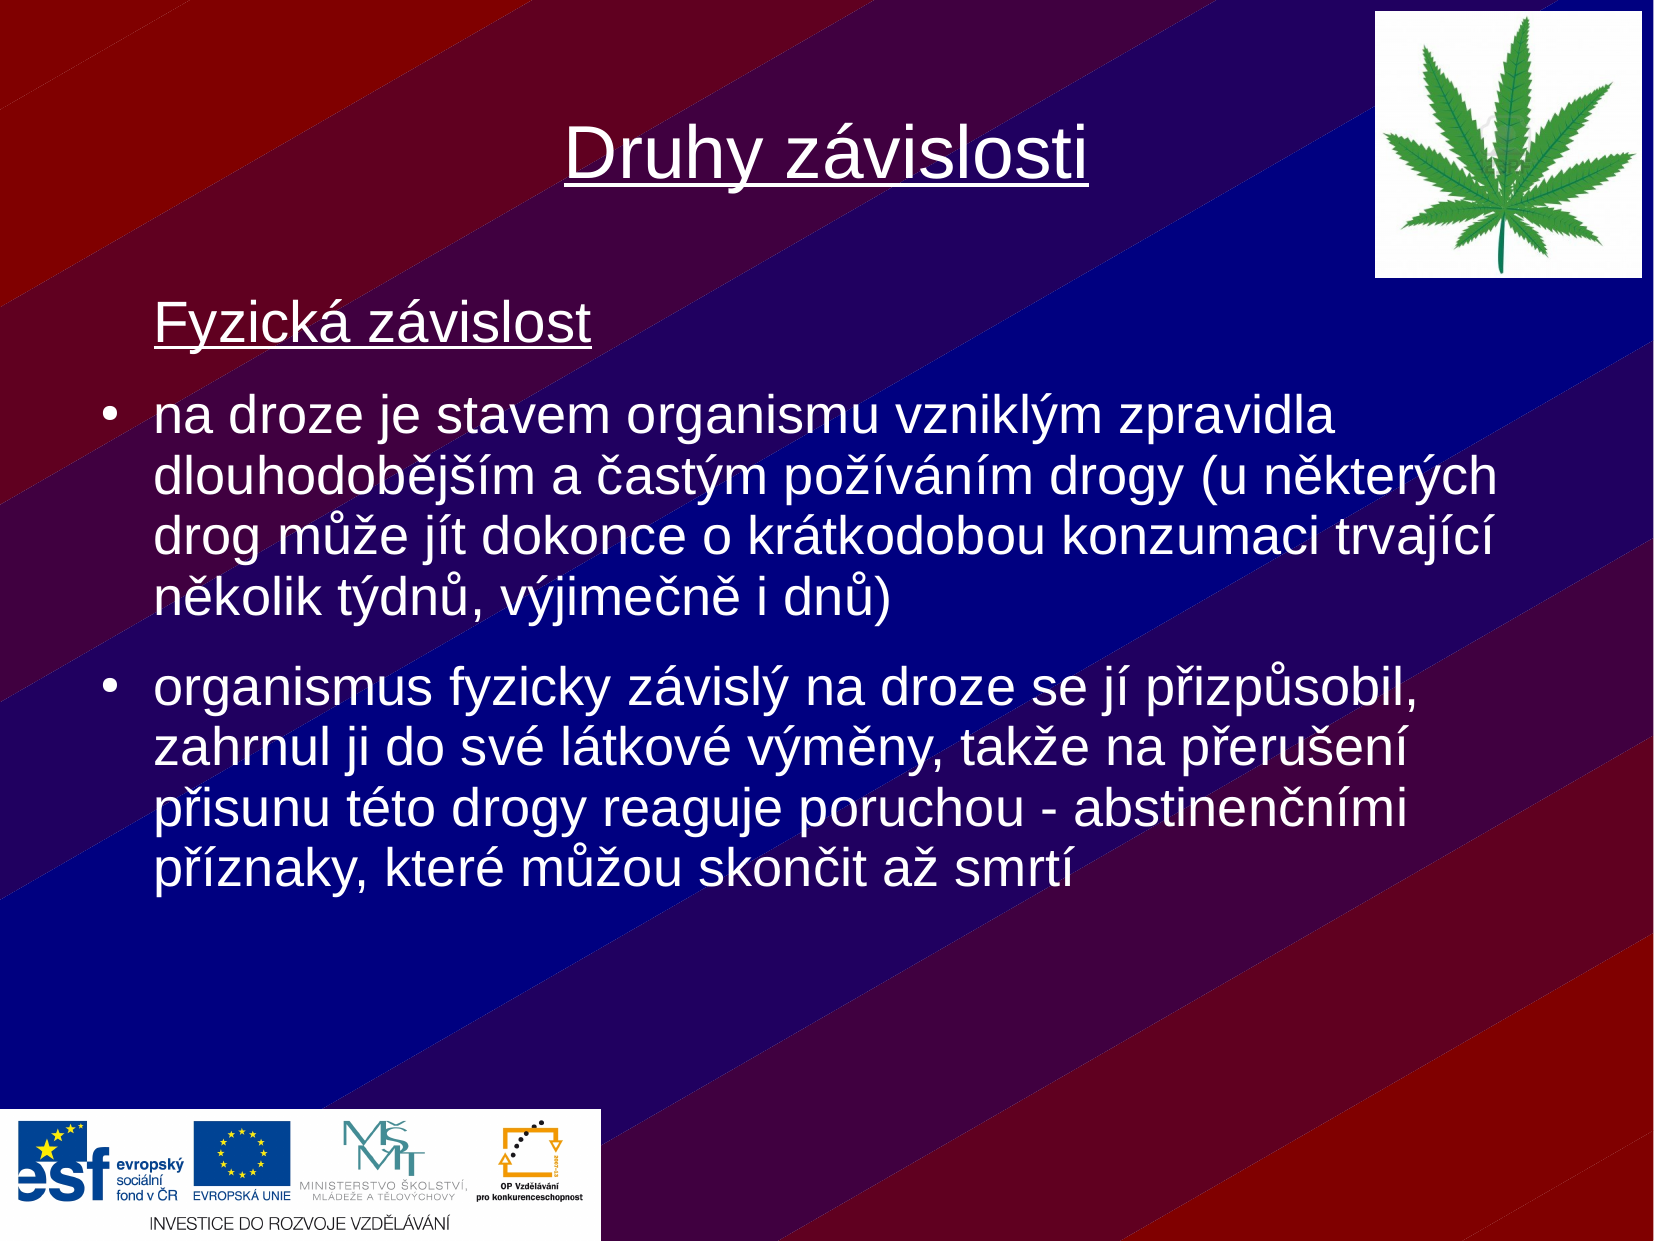

# Druhy závislosti
Fyzická závislost
na droze je stavem organismu vzniklým zpravidla dlouhodobějším a častým požíváním drogy (u některých drog může jít dokonce o krátkodobou konzumaci trvající několik týdnů, výjimečně i dnů)
organismus fyzicky závislý na droze se jí přizpůsobil, zahrnul ji do své látkové výměny, takže na přerušení přisunu této drogy reaguje poruchou - abstinenčními příznaky, které můžou skončit až smrtí